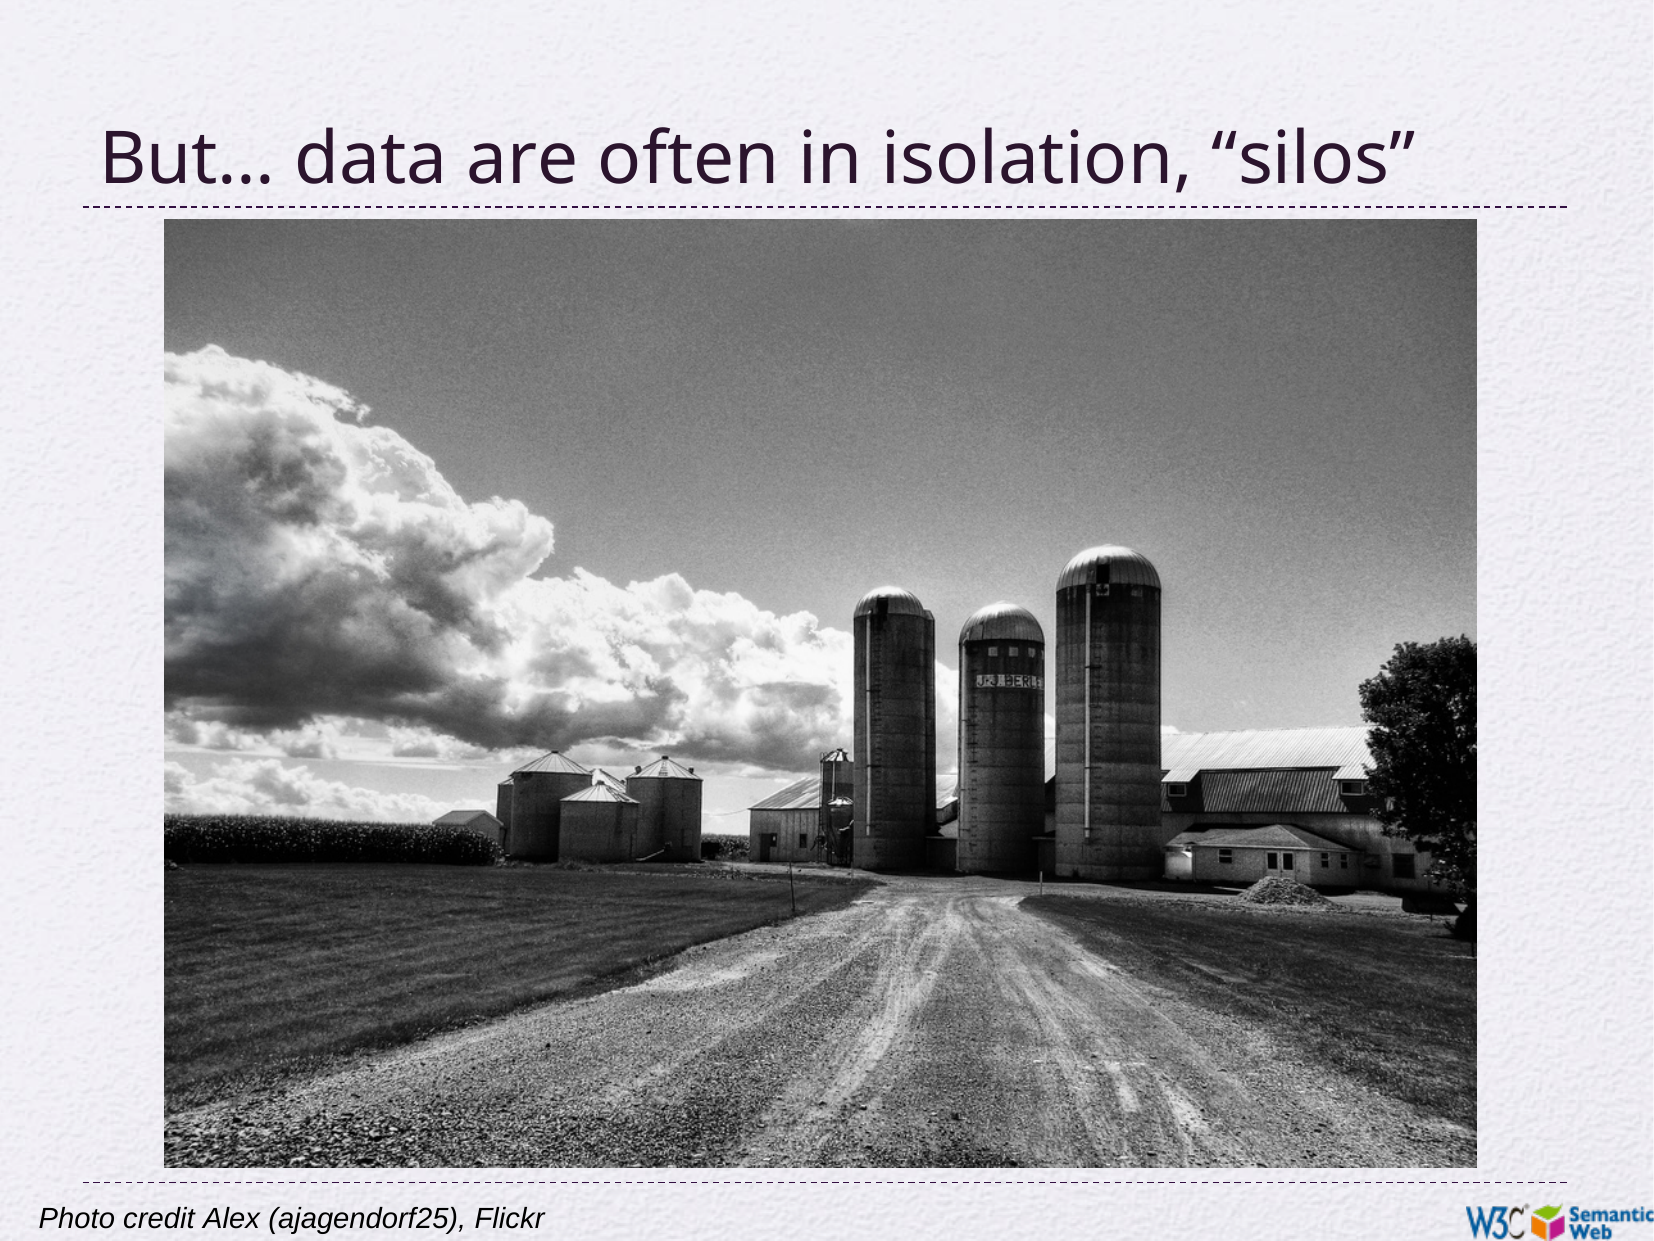

# But… data are often in isolation, “silos”
Photo credit Alex (ajagendorf25), Flickr